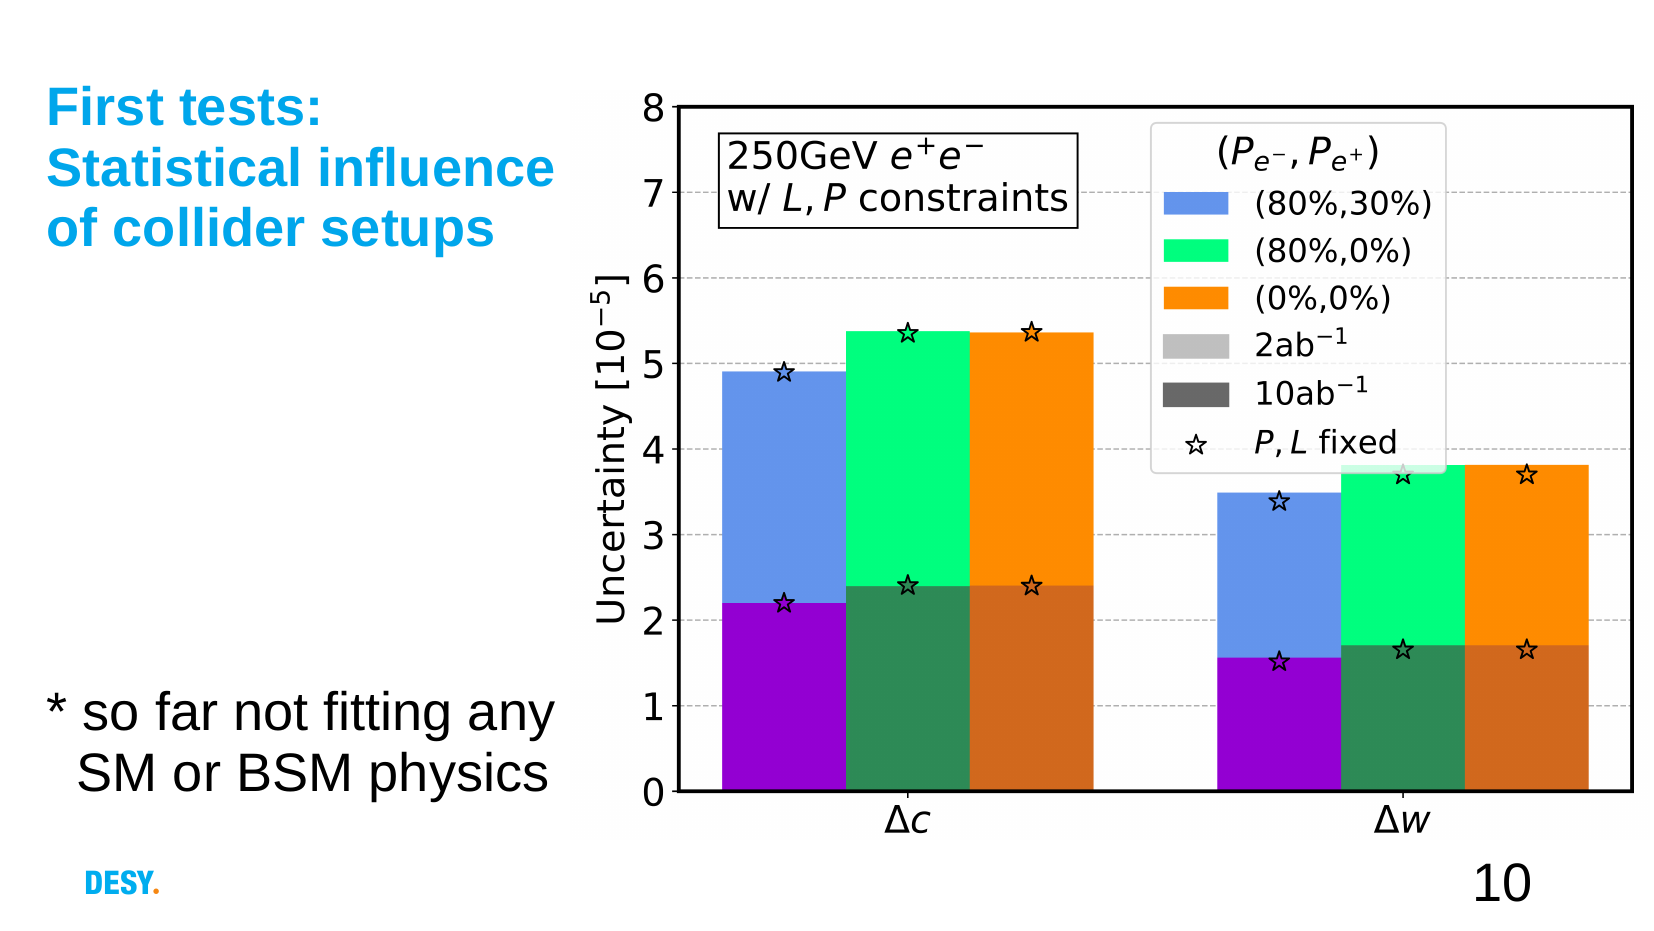

First tests:
Statistical influence
of collider setups
* so far not fitting any
 SM or BSM physics